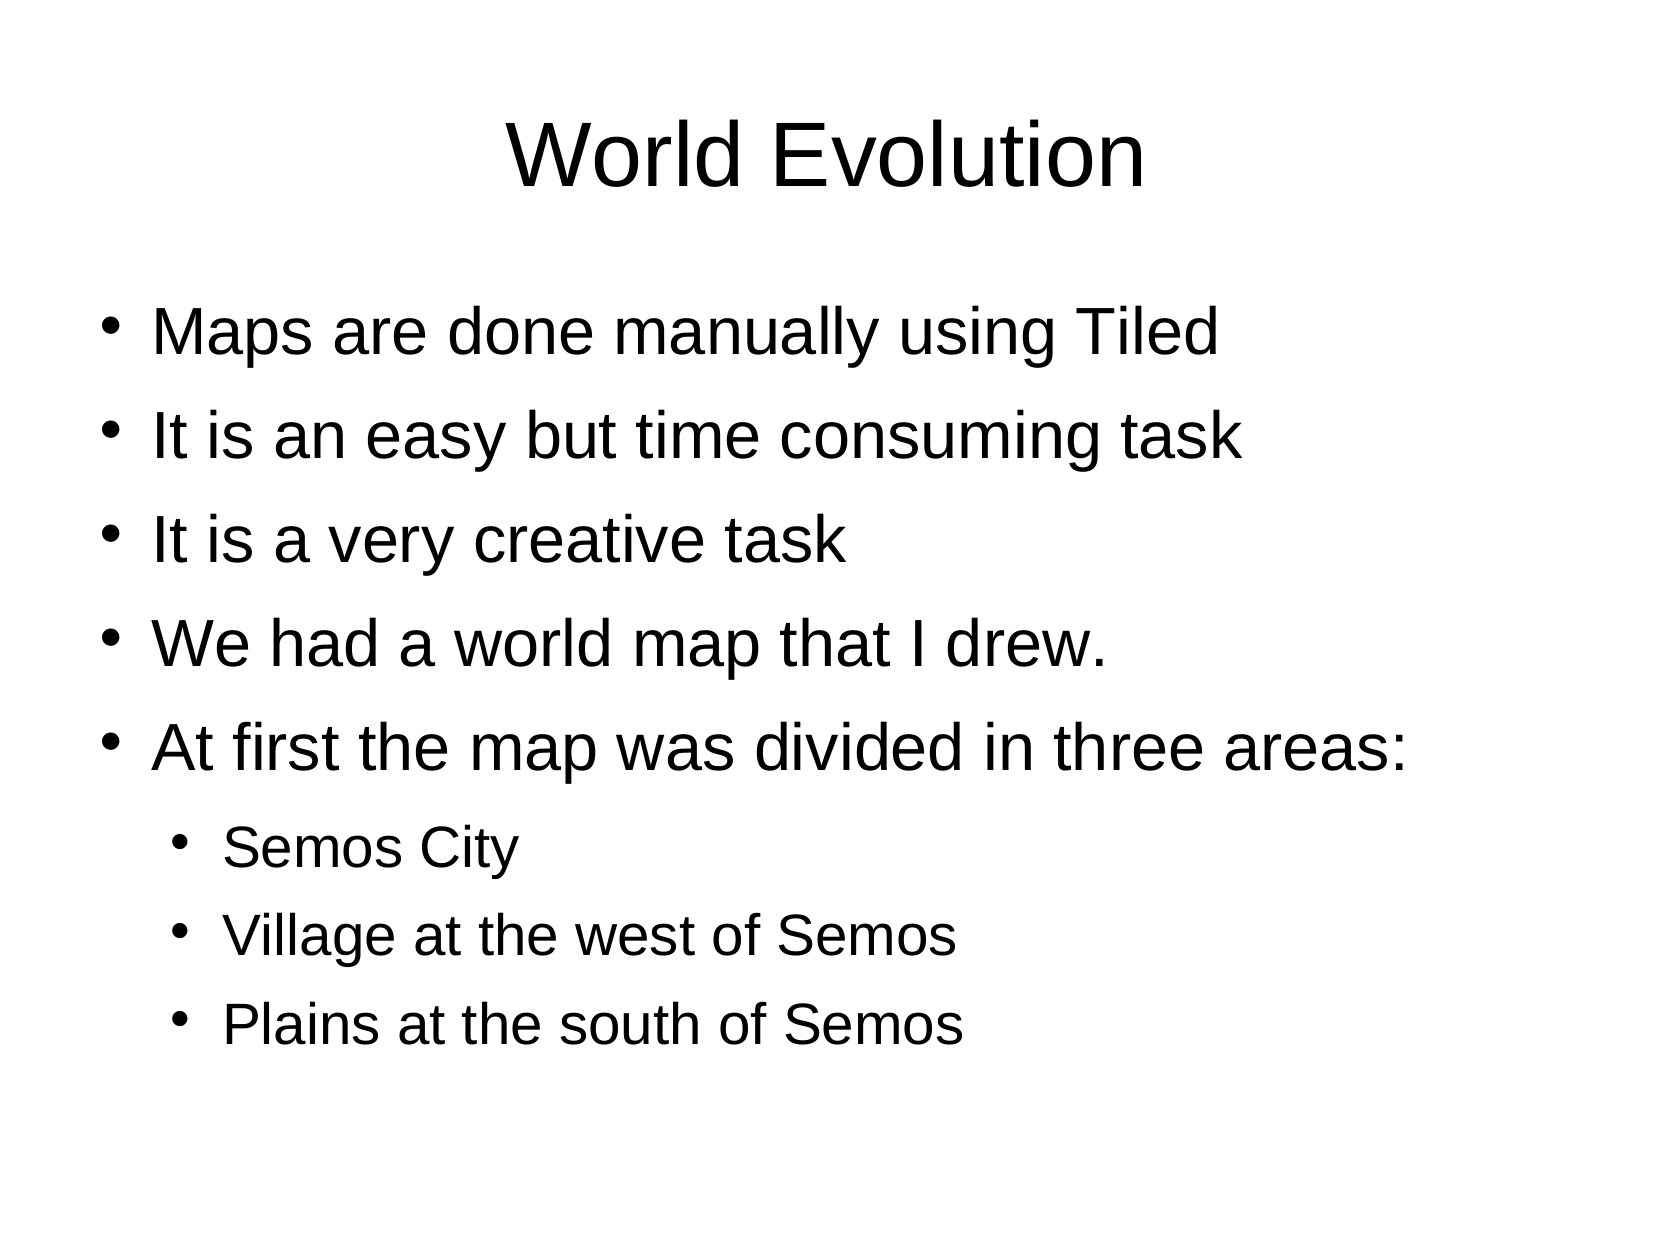

# World Evolution
Maps are done manually using Tiled
It is an easy but time consuming task
It is a very creative task
We had a world map that I drew.
At first the map was divided in three areas:
Semos City
Village at the west of Semos
Plains at the south of Semos